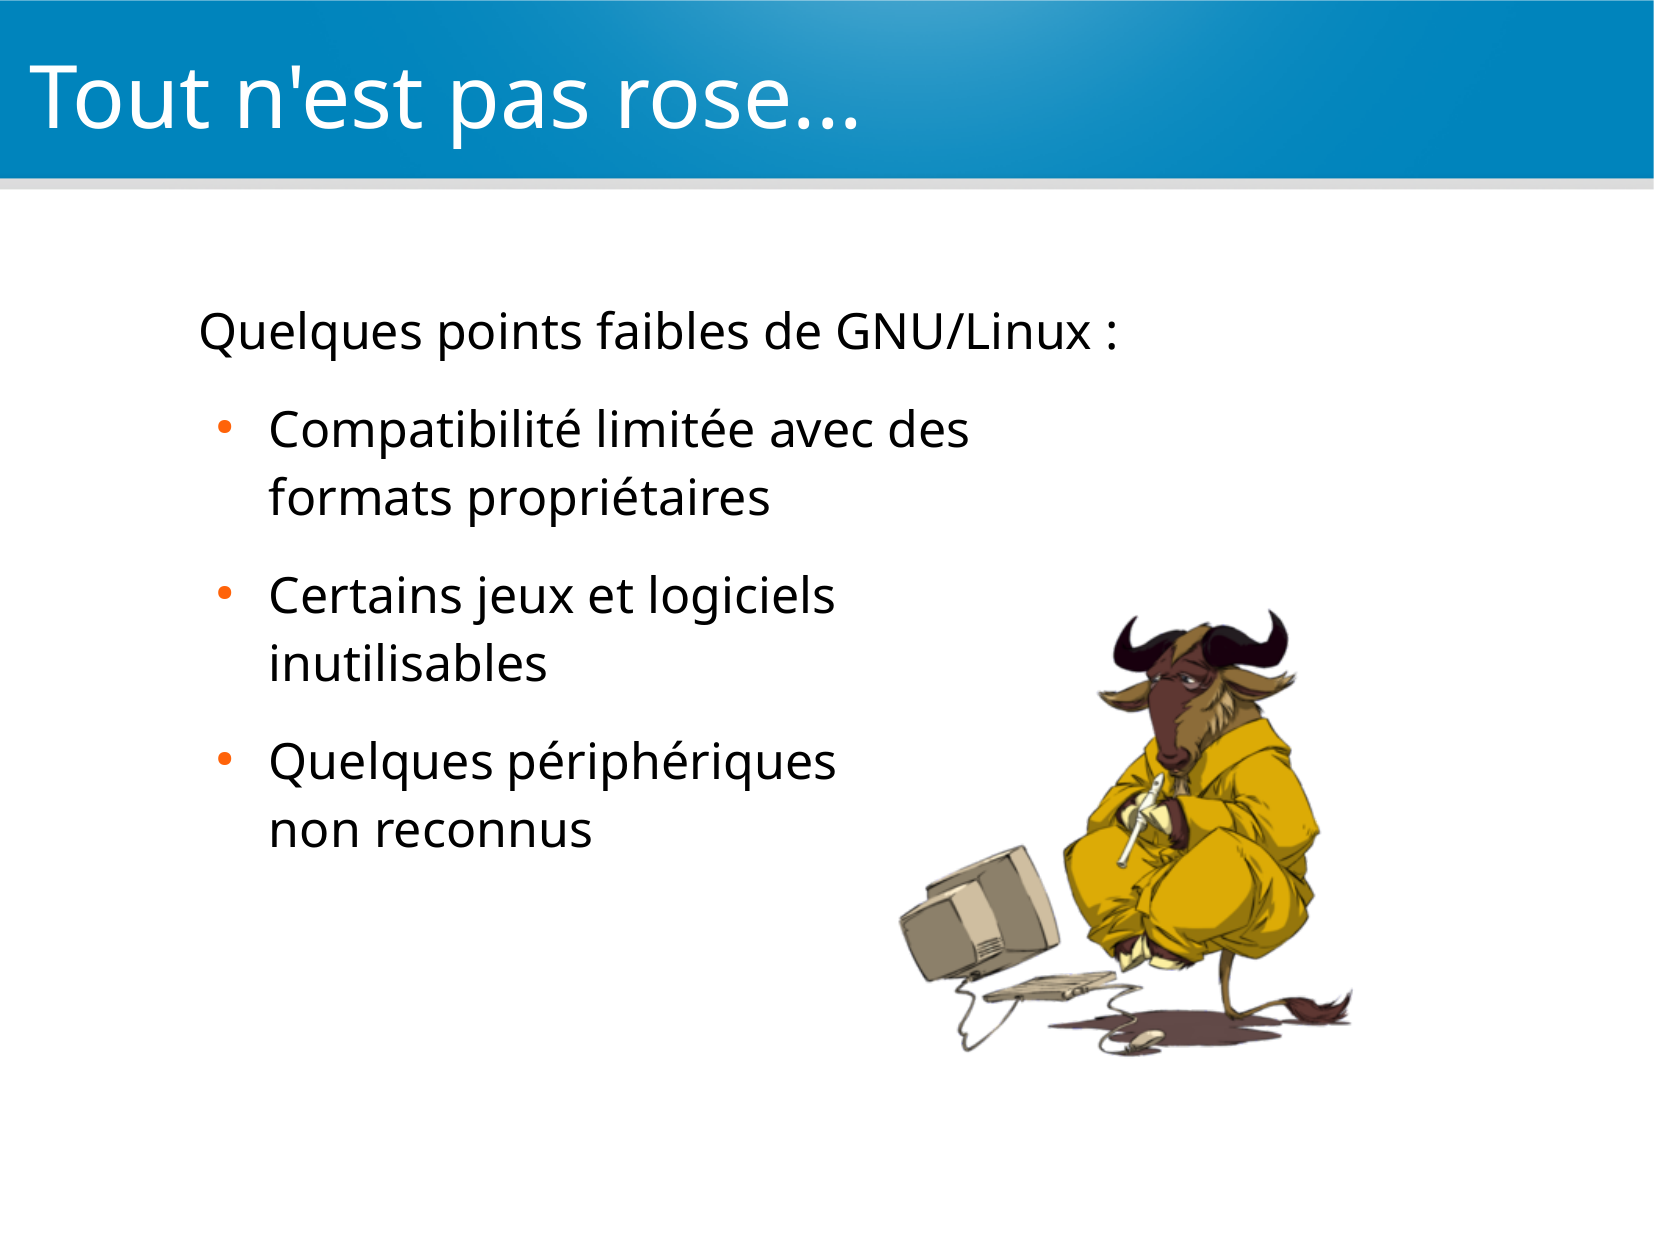

# Tout n'est pas rose...
Quelques points faibles de GNU/Linux :
Compatibilité limitée avec des formats propriétaires
Certains jeux et logiciels
inutilisables
Quelques périphériques
non reconnus